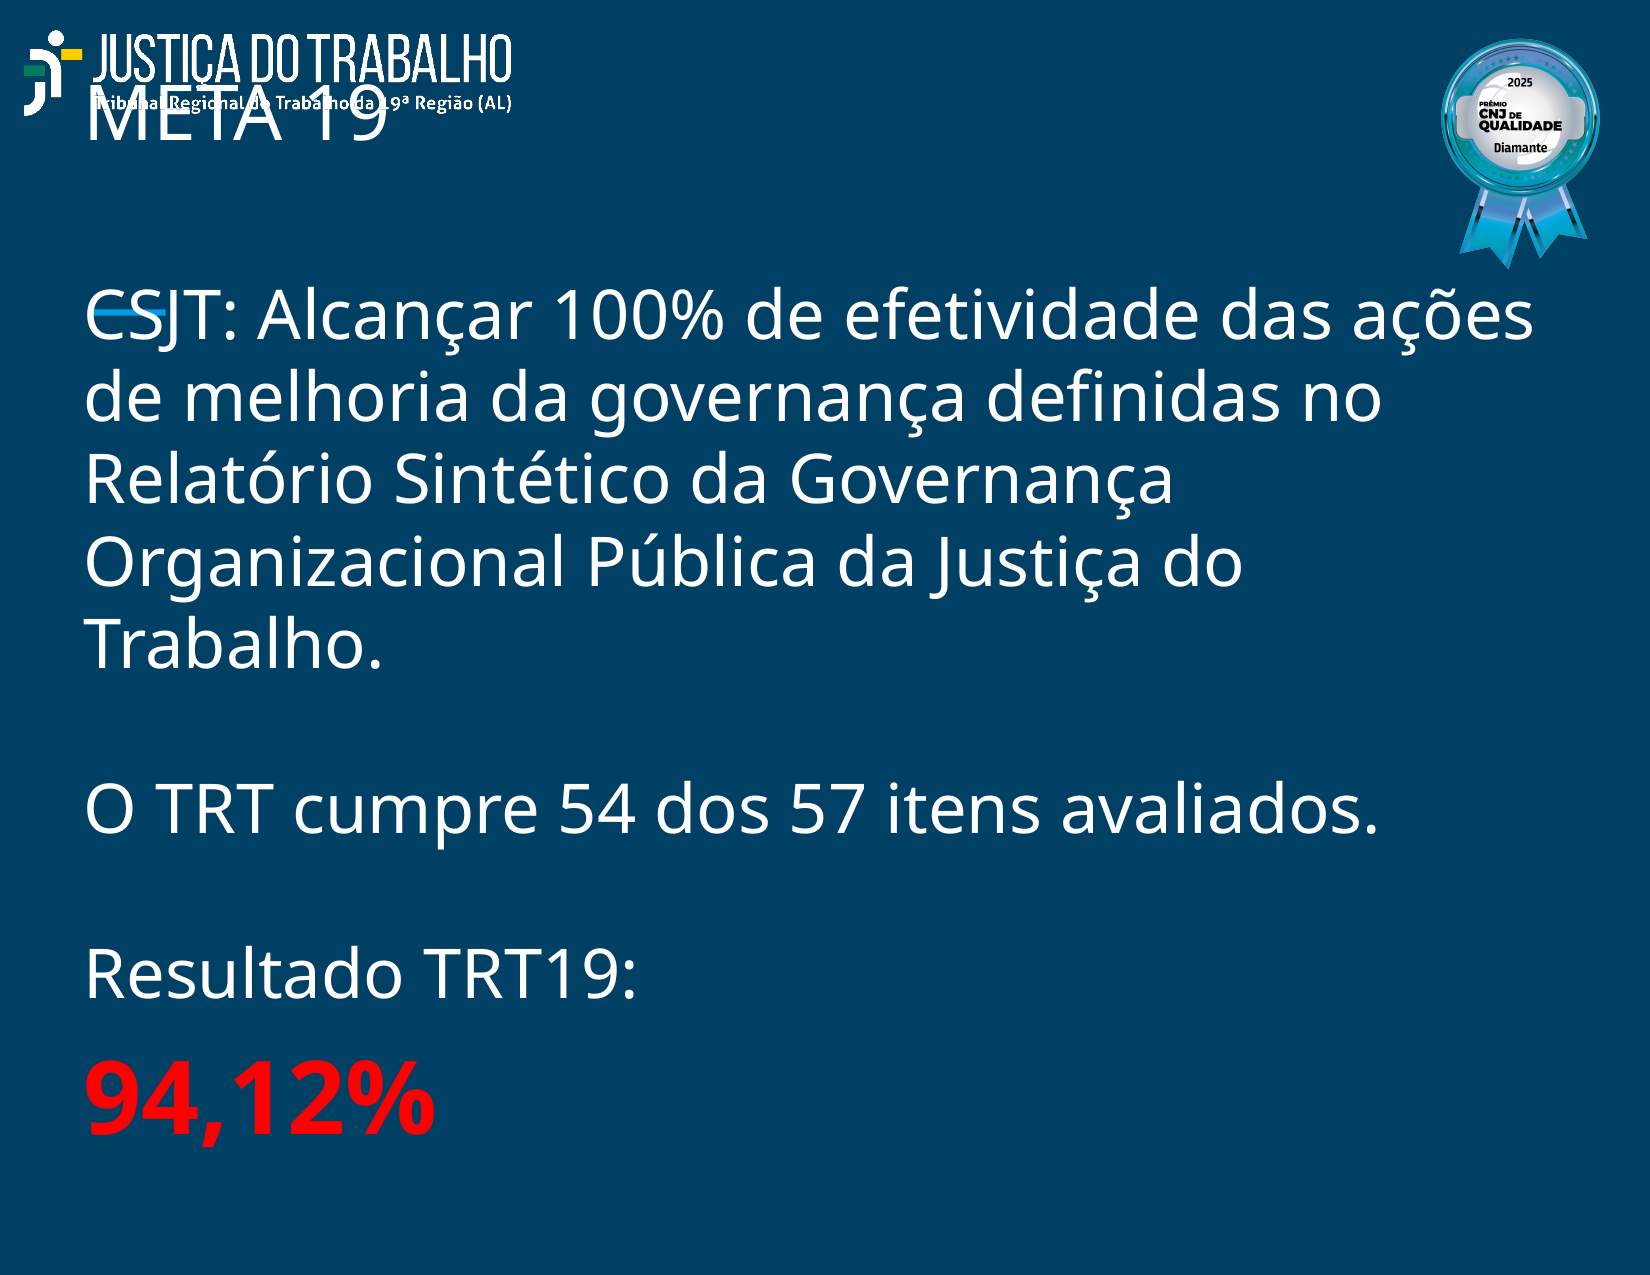

# META 19 CSJT: Alcançar 100% de efetividade das ações de melhoria da governança definidas no Relatório Sintético da Governança Organizacional Pública da Justiça do Trabalho. O TRT cumpre 54 dos 57 itens avaliados. Resultado TRT19: 94,12%